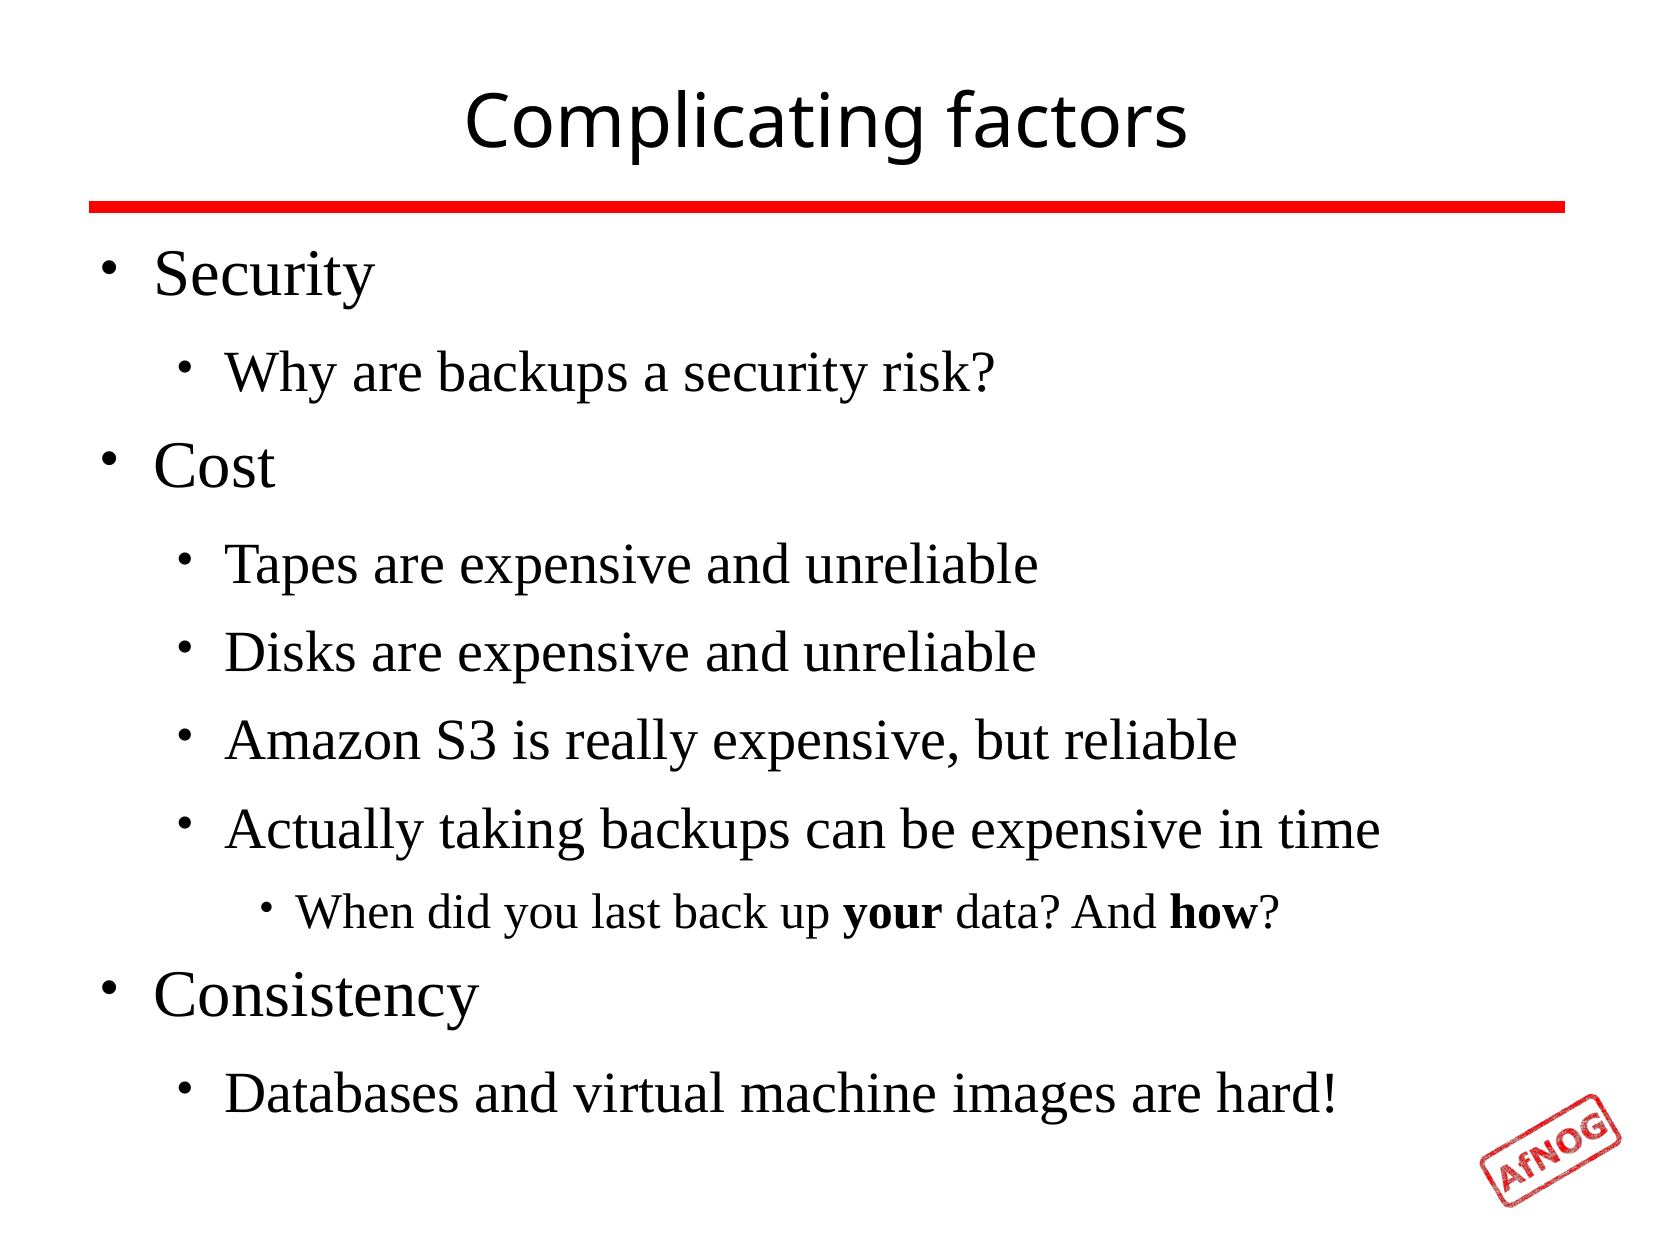

# Complicating factors
Security
Why are backups a security risk?
Cost
Tapes are expensive and unreliable
Disks are expensive and unreliable
Amazon S3 is really expensive, but reliable
Actually taking backups can be expensive in time
When did you last back up your data? And how?
Consistency
Databases and virtual machine images are hard!